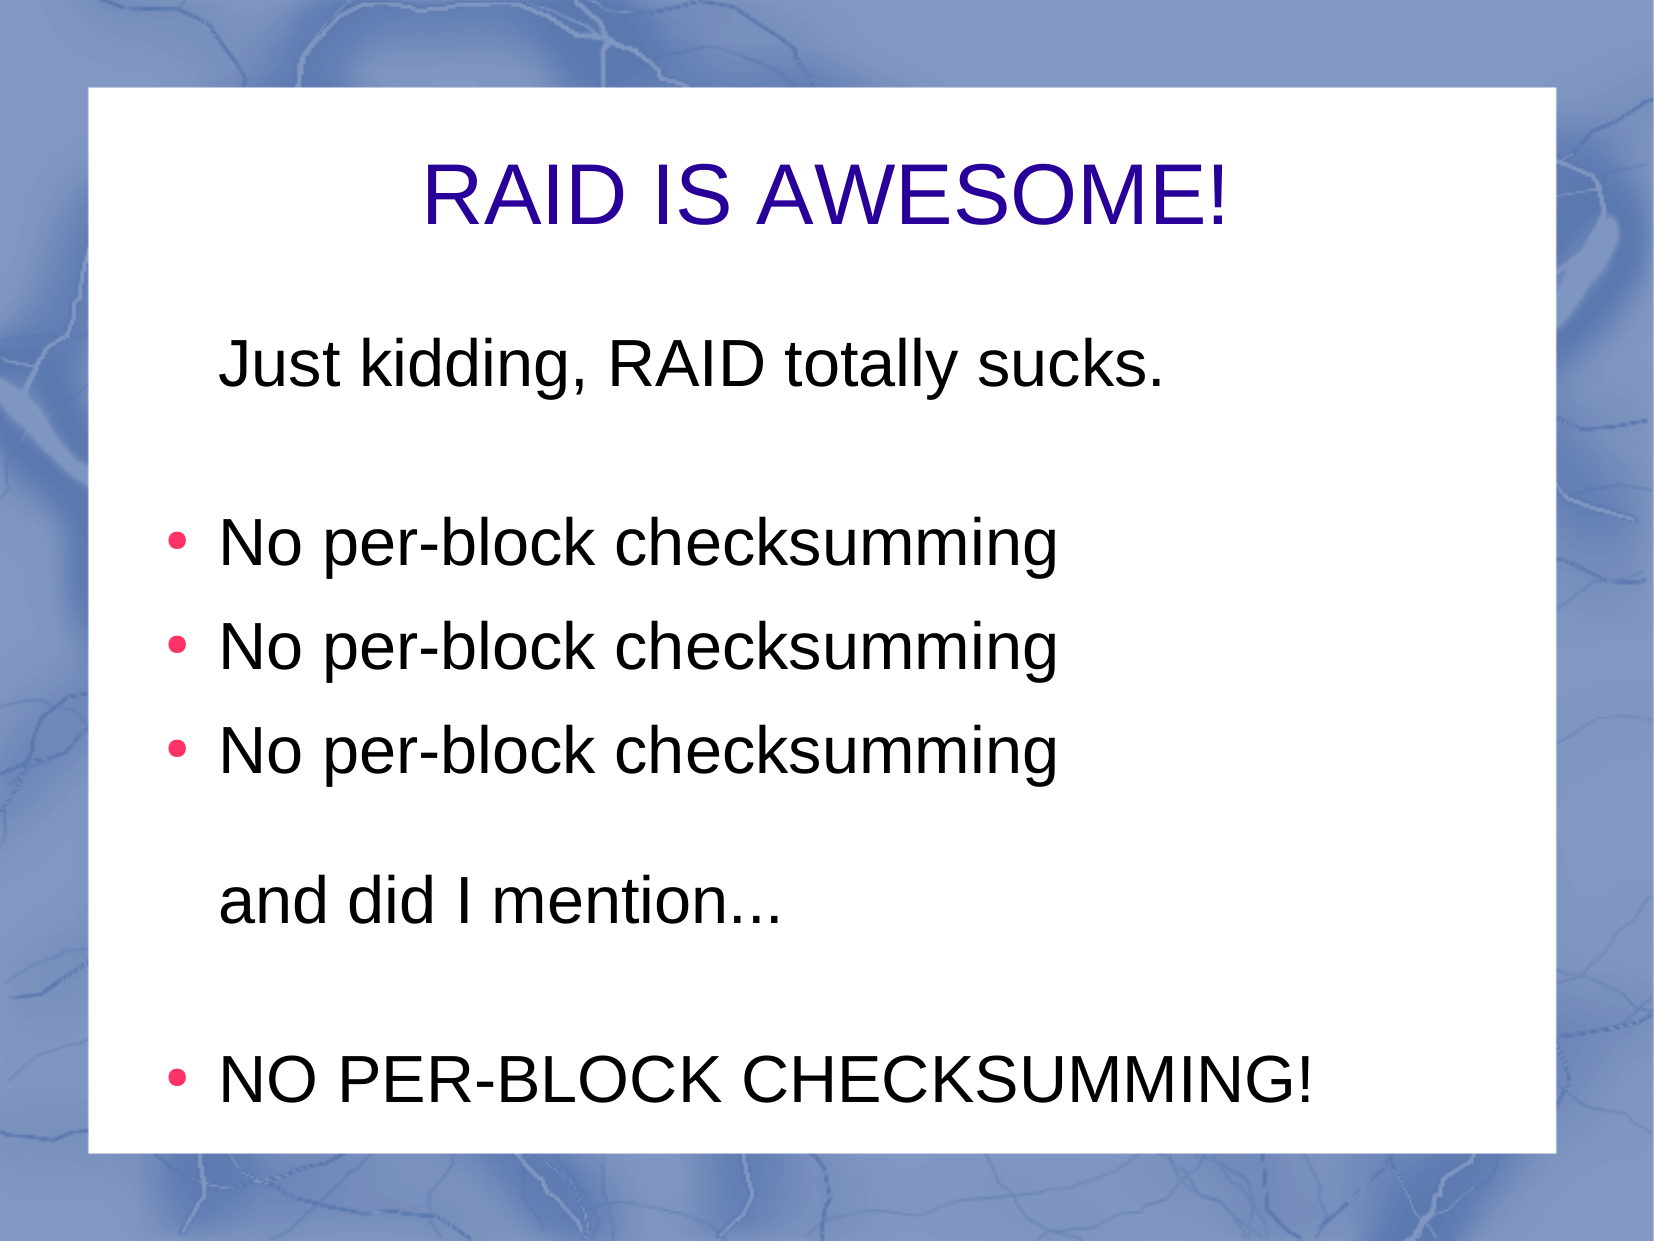

# RAID IS AWESOME!
Just kidding, RAID totally sucks.
No per-block checksumming
No per-block checksumming
No per-block checksumming
and did I mention...
NO PER-BLOCK CHECKSUMMING!